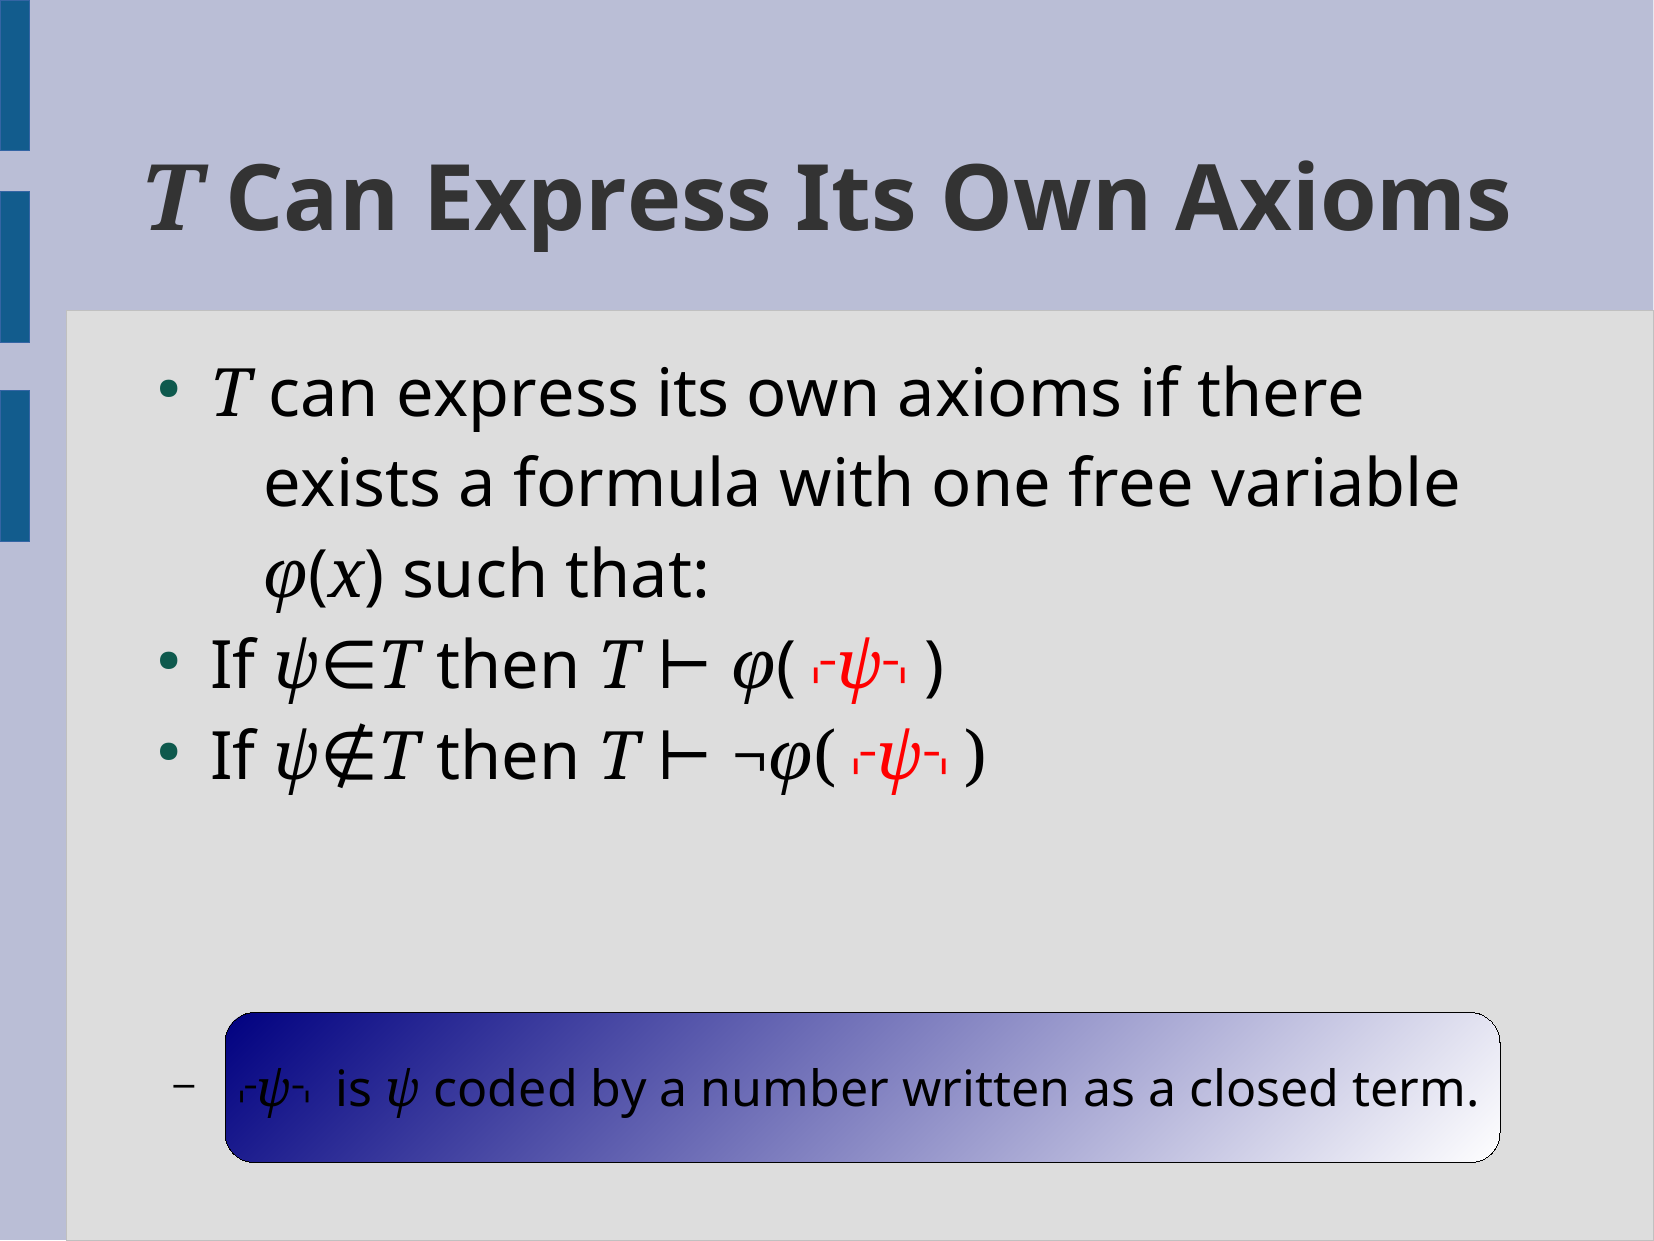

# T Can Express Its Own Axioms
T can express its own axioms if there exists a formula with one free variable φ(x) such that:
If ψ∈T then T ⊢ φ(⌌ψ⌍)
If ψ∉T then T ⊢ ¬φ(⌌ψ⌍)
⌌ψ⌍ is ψ coded by a number written as a closed term.